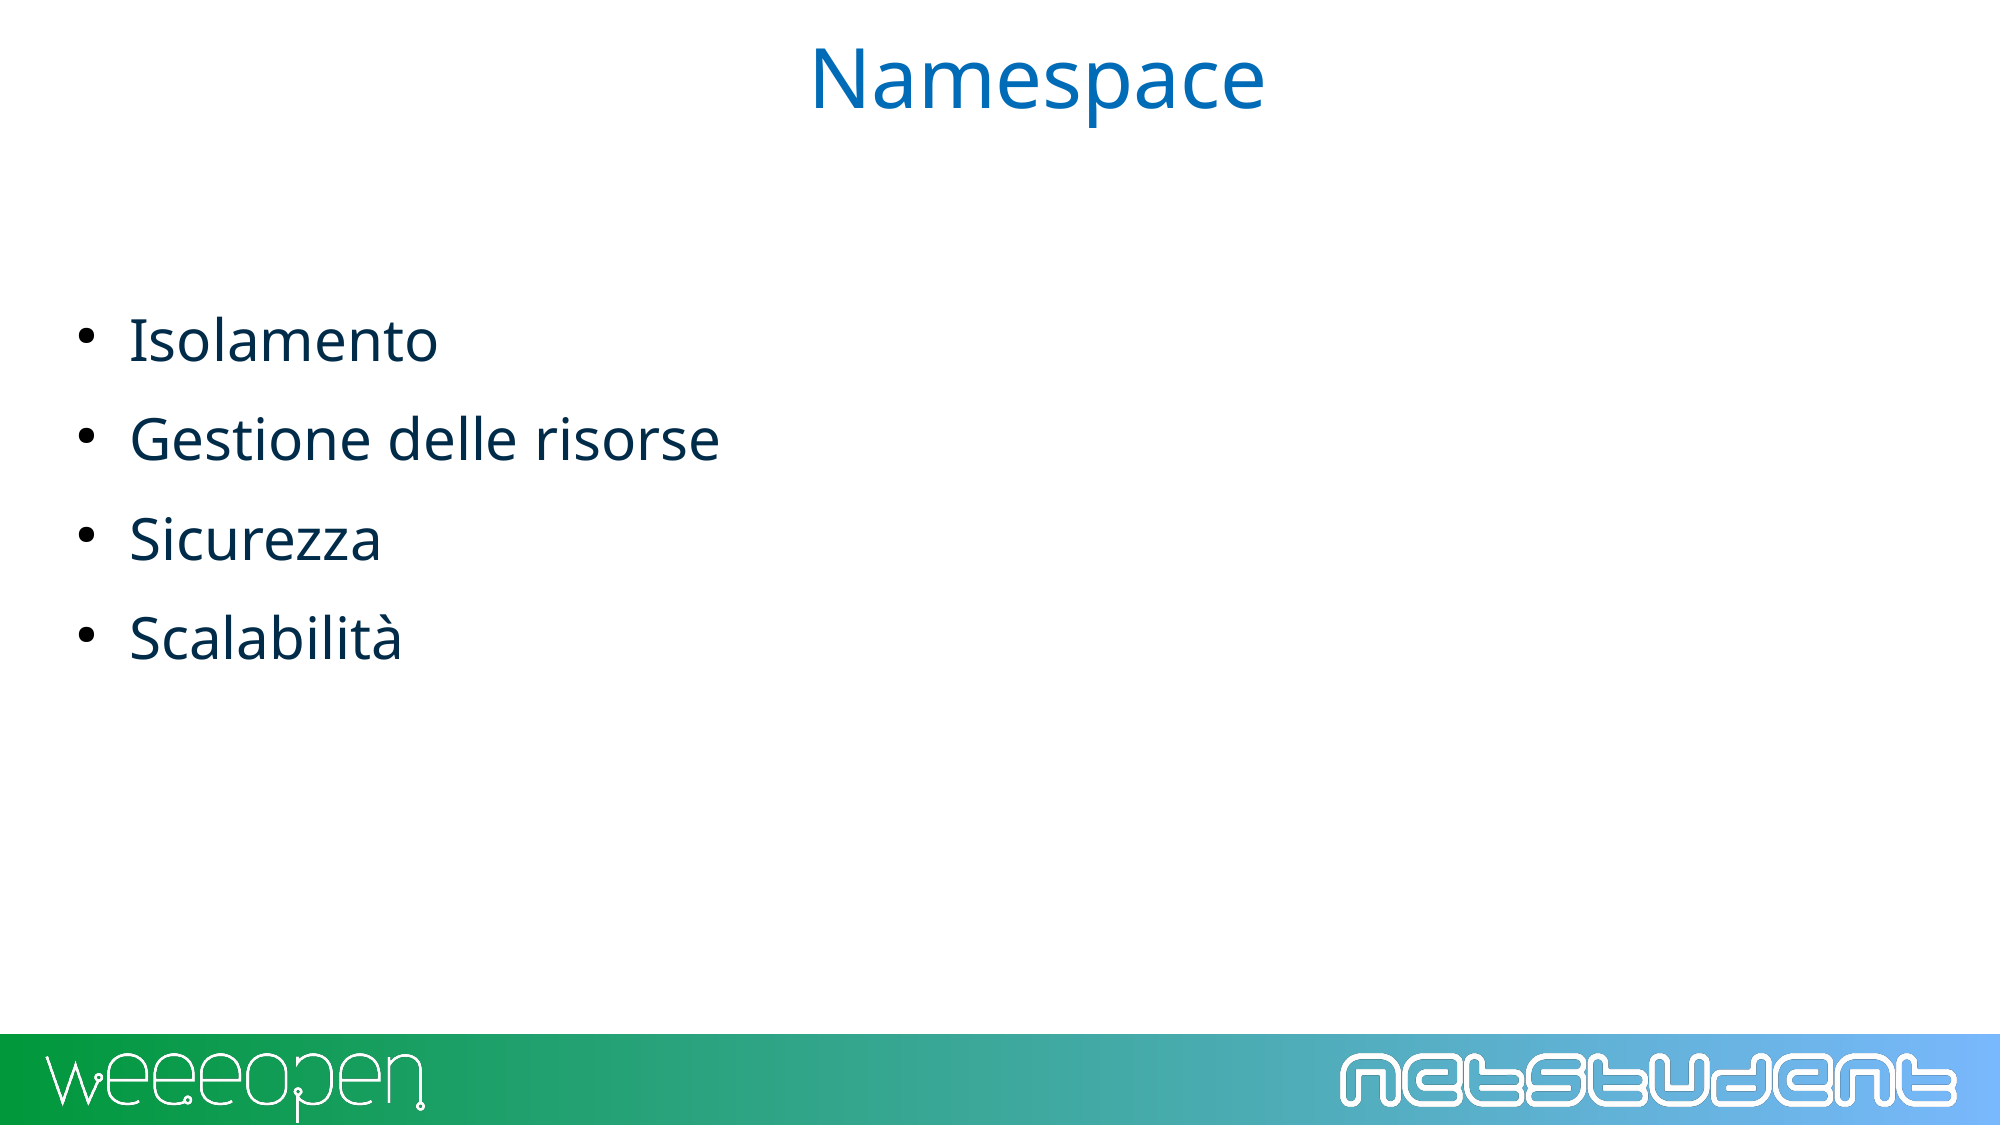

# Namespace
Isolamento
Gestione delle risorse
Sicurezza
Scalabilità